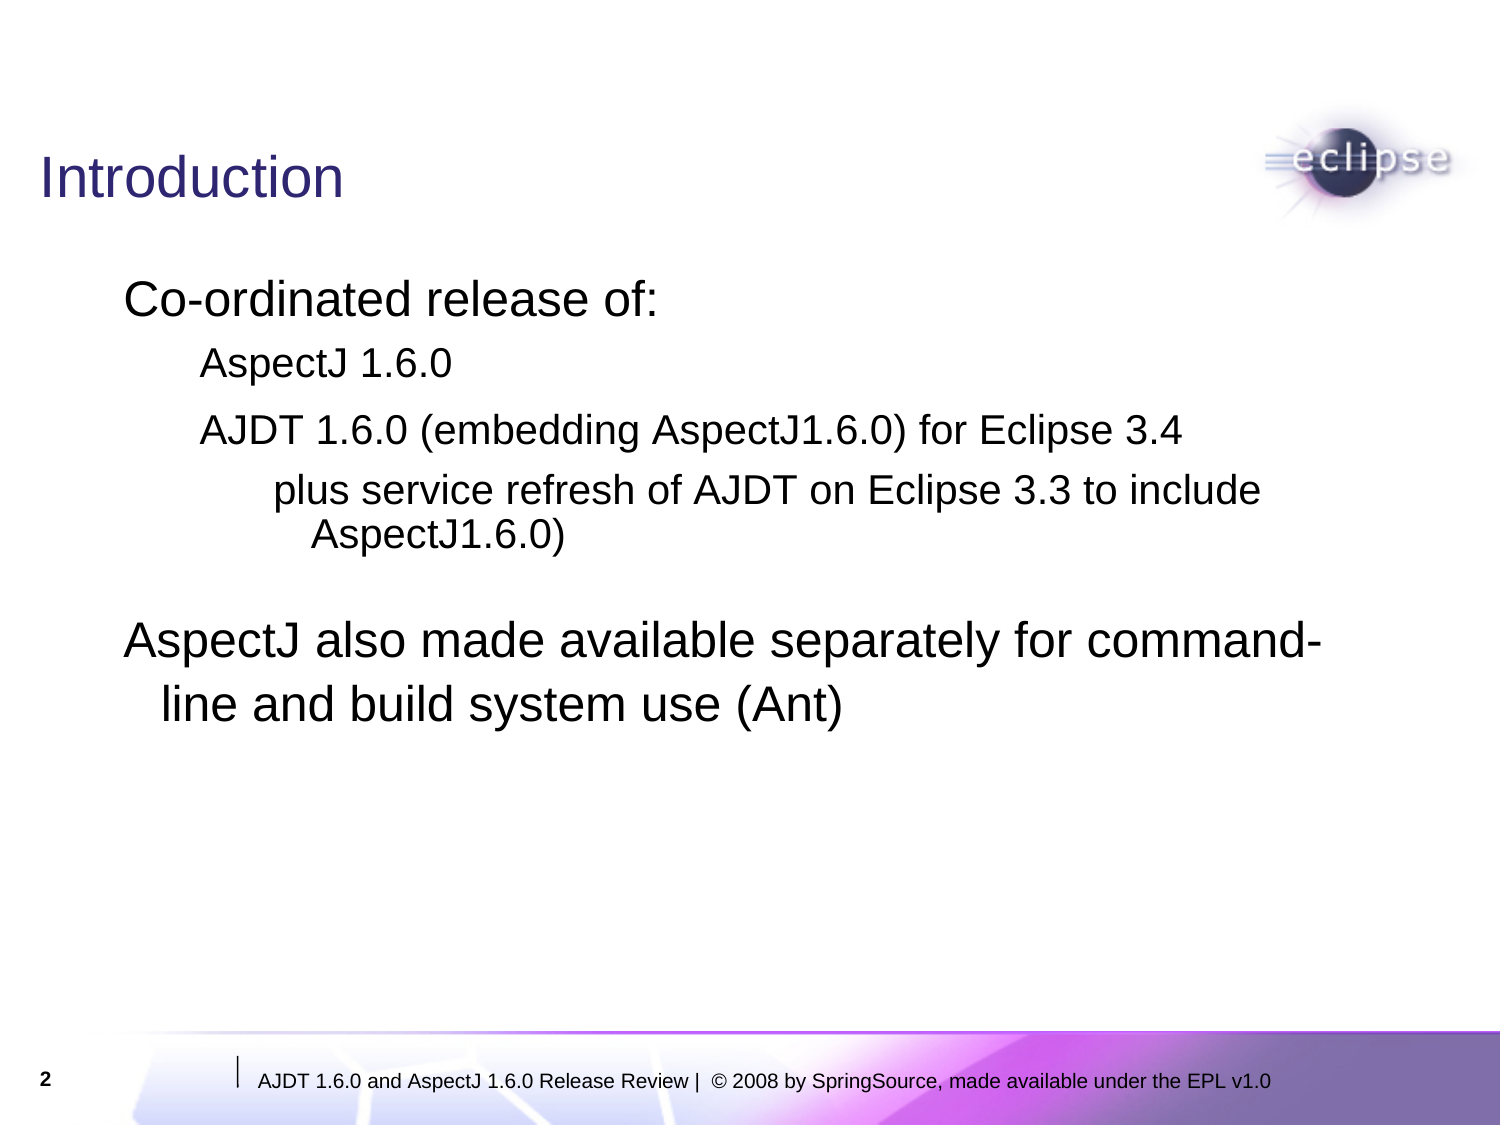

# Introduction
Co-ordinated release of:
AspectJ 1.6.0
AJDT 1.6.0 (embedding AspectJ1.6.0) for Eclipse 3.4
plus service refresh of AJDT on Eclipse 3.3 to include AspectJ1.6.0)
AspectJ also made available separately for command-line and build system use (Ant)‏
2